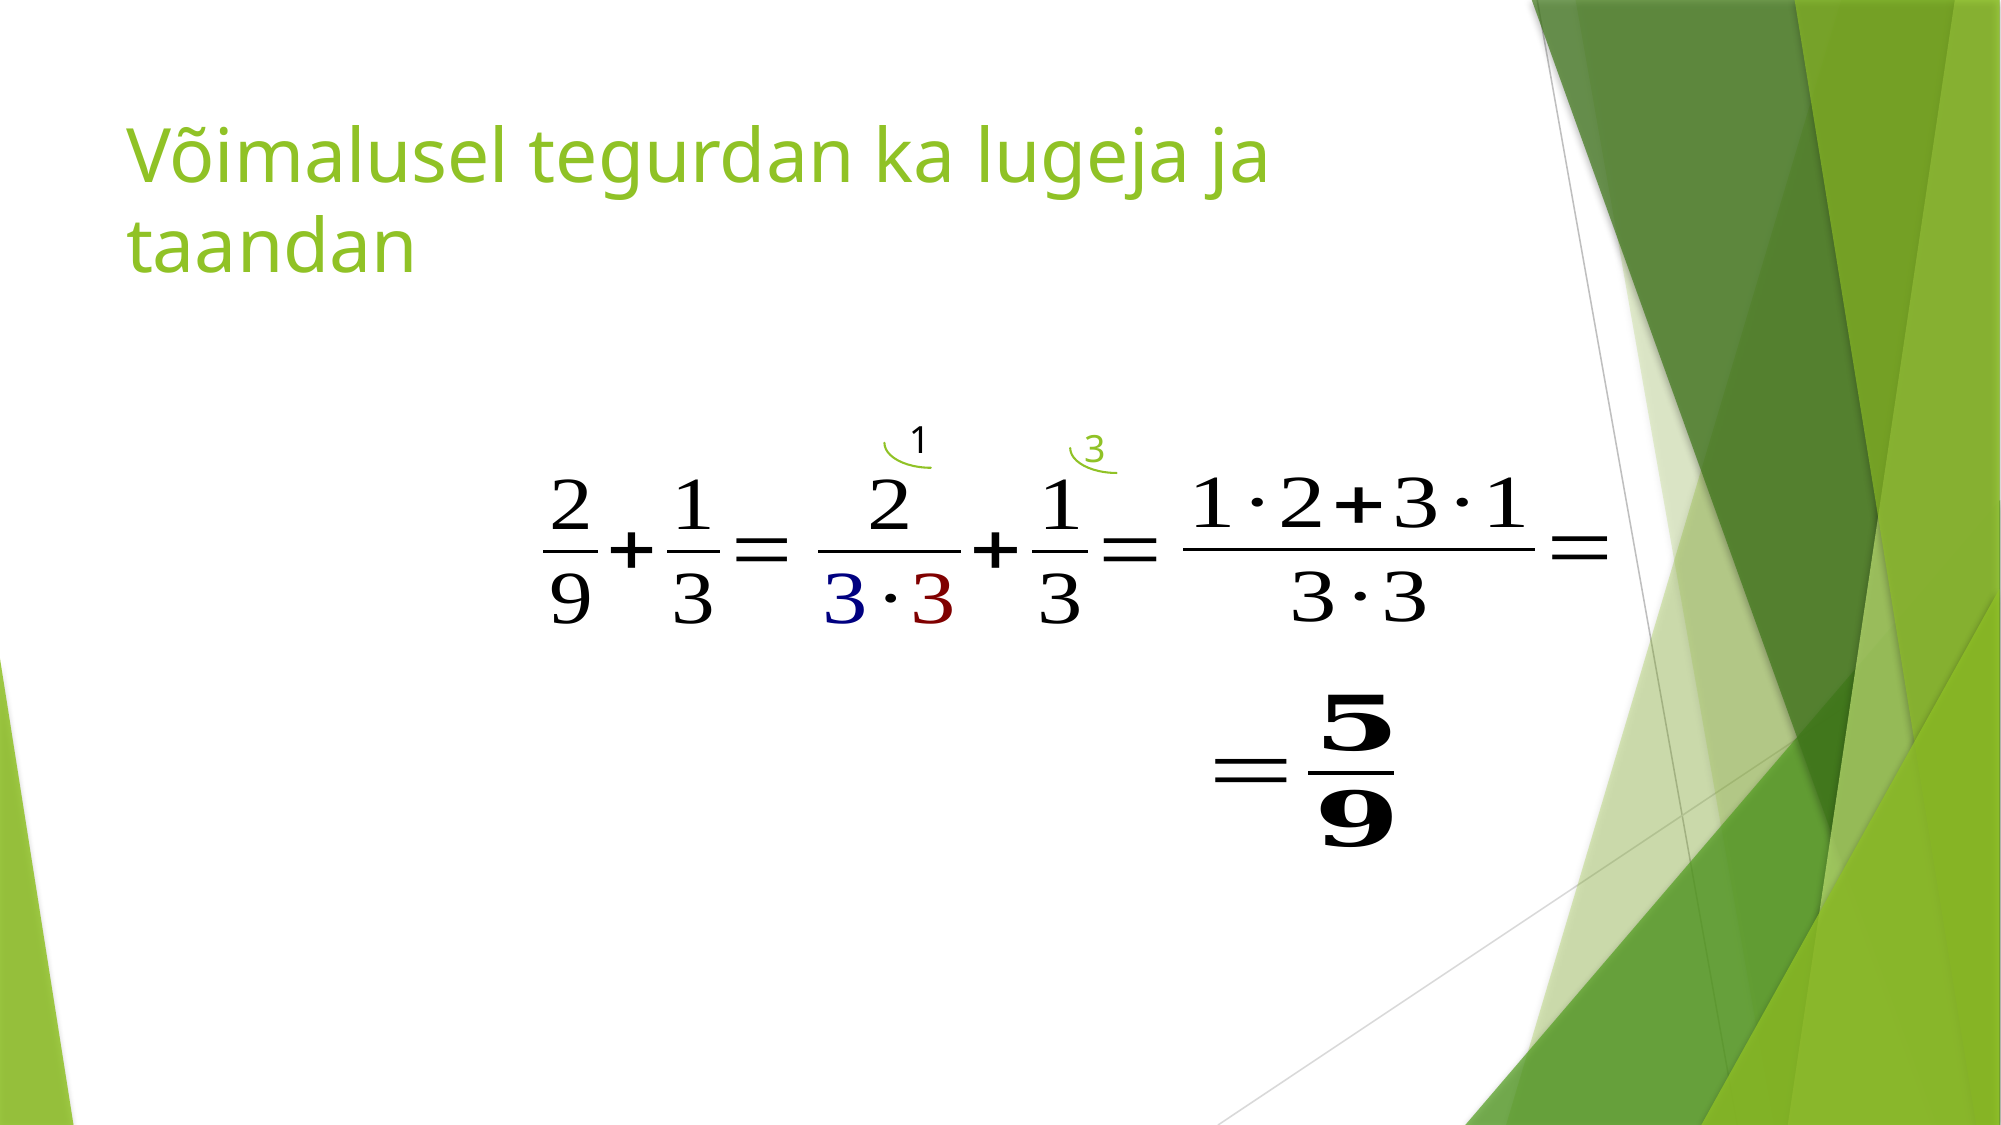

# Võimalusel tegurdan ka lugeja ja taandan
1
3